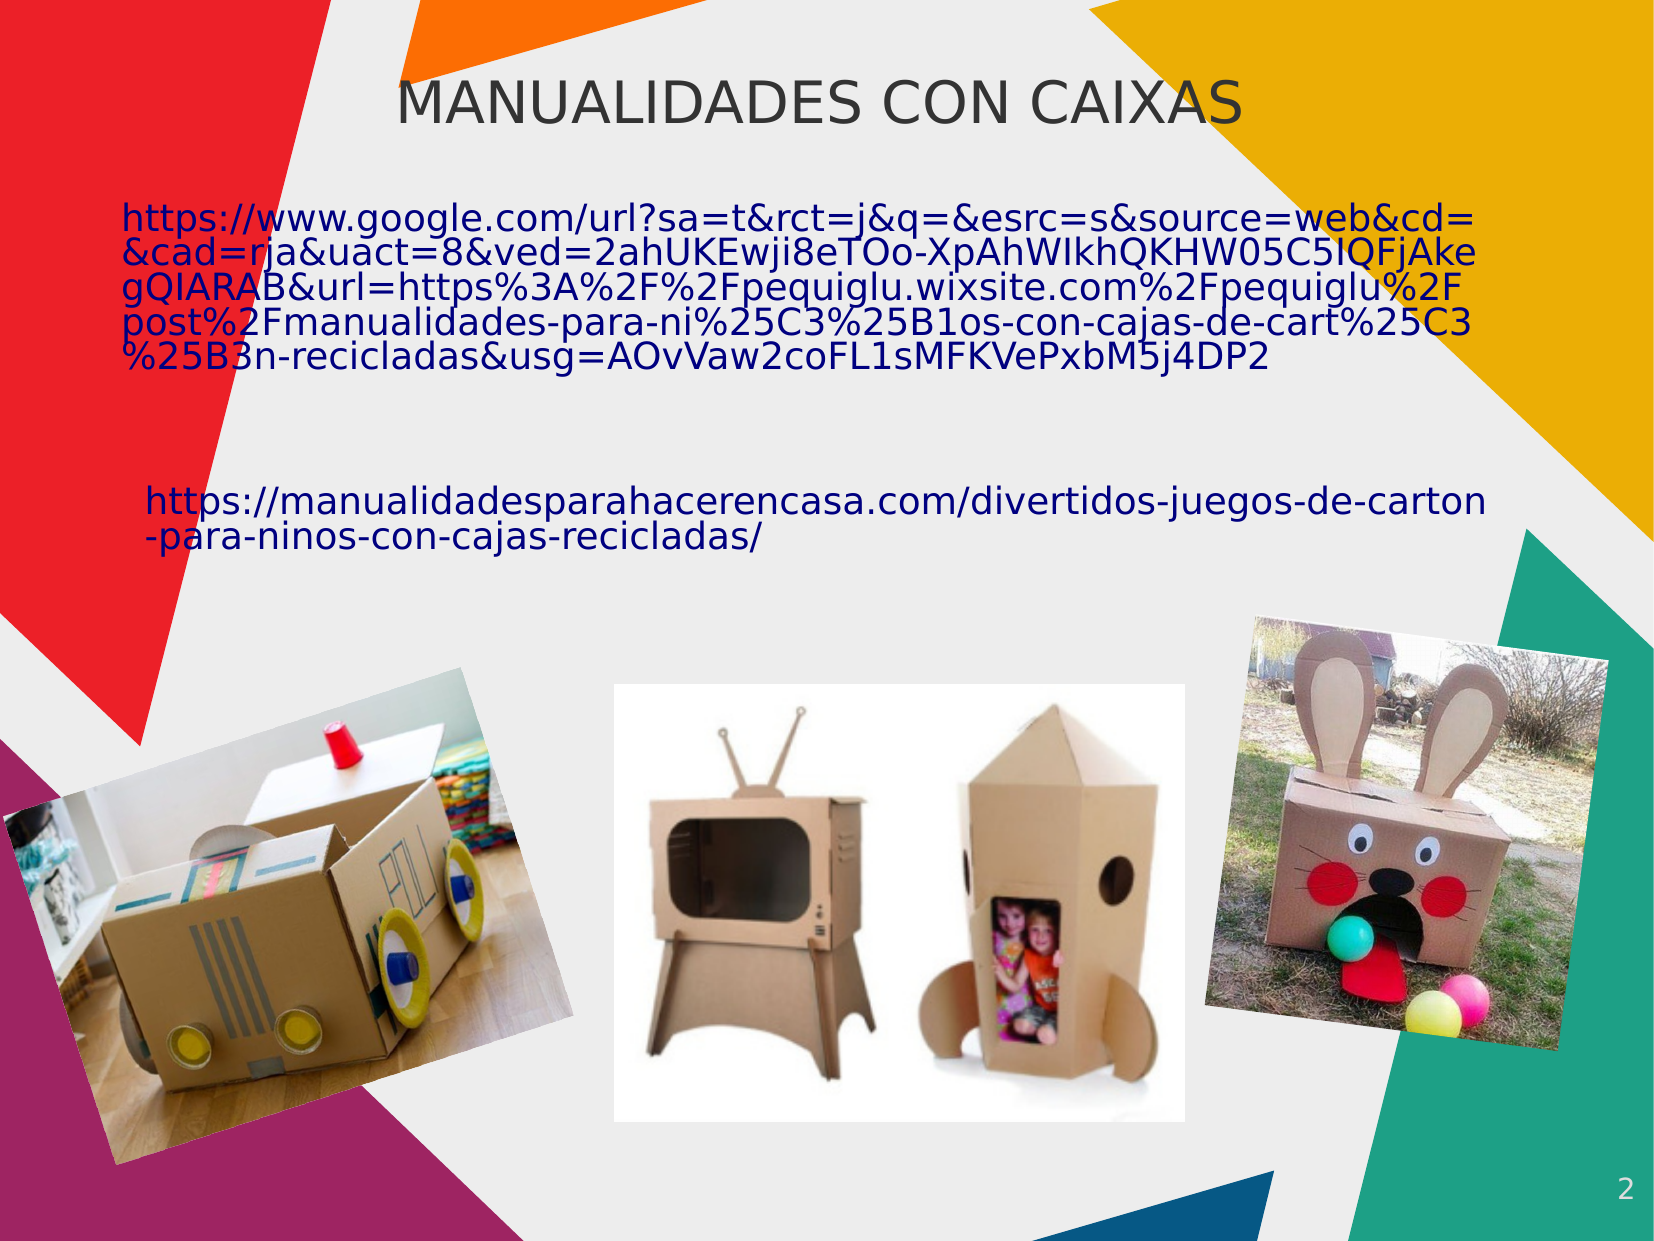

# MANUALIDADES CON CAIXAS
https://www.google.com/url?sa=t&rct=j&q=&esrc=s&source=web&cd=&cad=rja&uact=8&ved=2ahUKEwji8eTOo-XpAhWIkhQKHW05C5IQFjAkegQIARAB&url=https%3A%2F%2Fpequiglu.wixsite.com%2Fpequiglu%2Fpost%2Fmanualidades-para-ni%25C3%25B1os-con-cajas-de-cart%25C3%25B3n-recicladas&usg=AOvVaw2coFL1sMFKVePxbM5j4DP2
https://manualidadesparahacerencasa.com/divertidos-juegos-de-carton-para-ninos-con-cajas-recicladas/
2